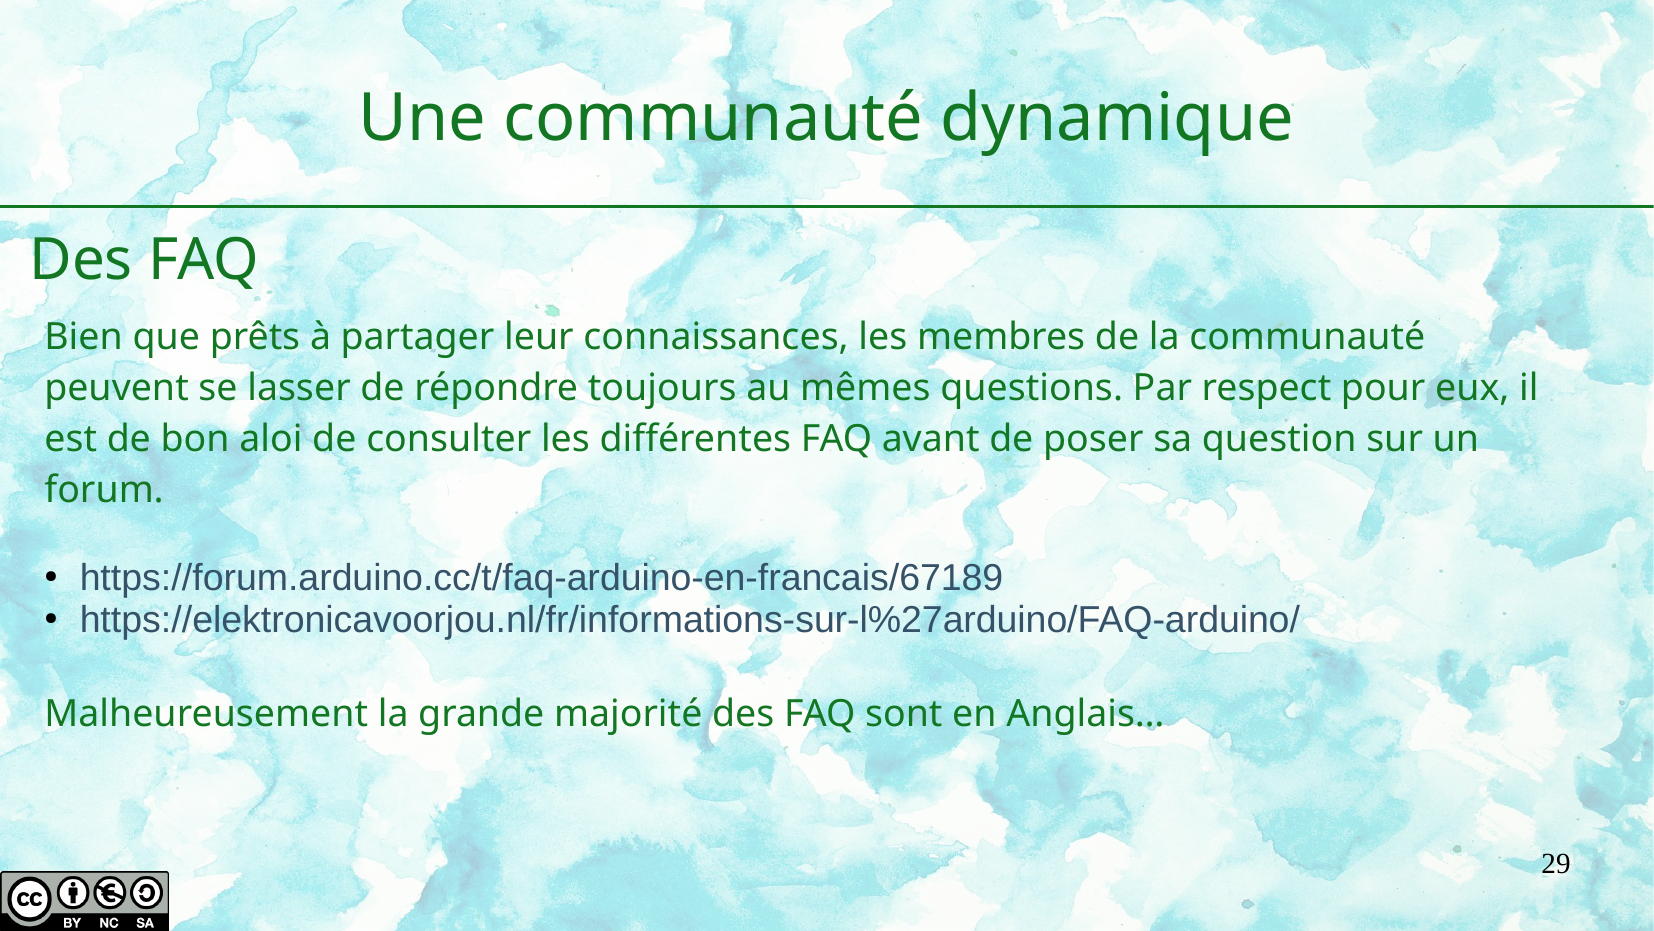

# Une communauté dynamique
Des FAQ
Bien que prêts à partager leur connaissances, les membres de la communauté peuvent se lasser de répondre toujours au mêmes questions. Par respect pour eux, il est de bon aloi de consulter les différentes FAQ avant de poser sa question sur un forum.
https://forum.arduino.cc/t/faq-arduino-en-francais/67189
https://elektronicavoorjou.nl/fr/informations-sur-l%27arduino/FAQ-arduino/
Malheureusement la grande majorité des FAQ sont en Anglais…
29